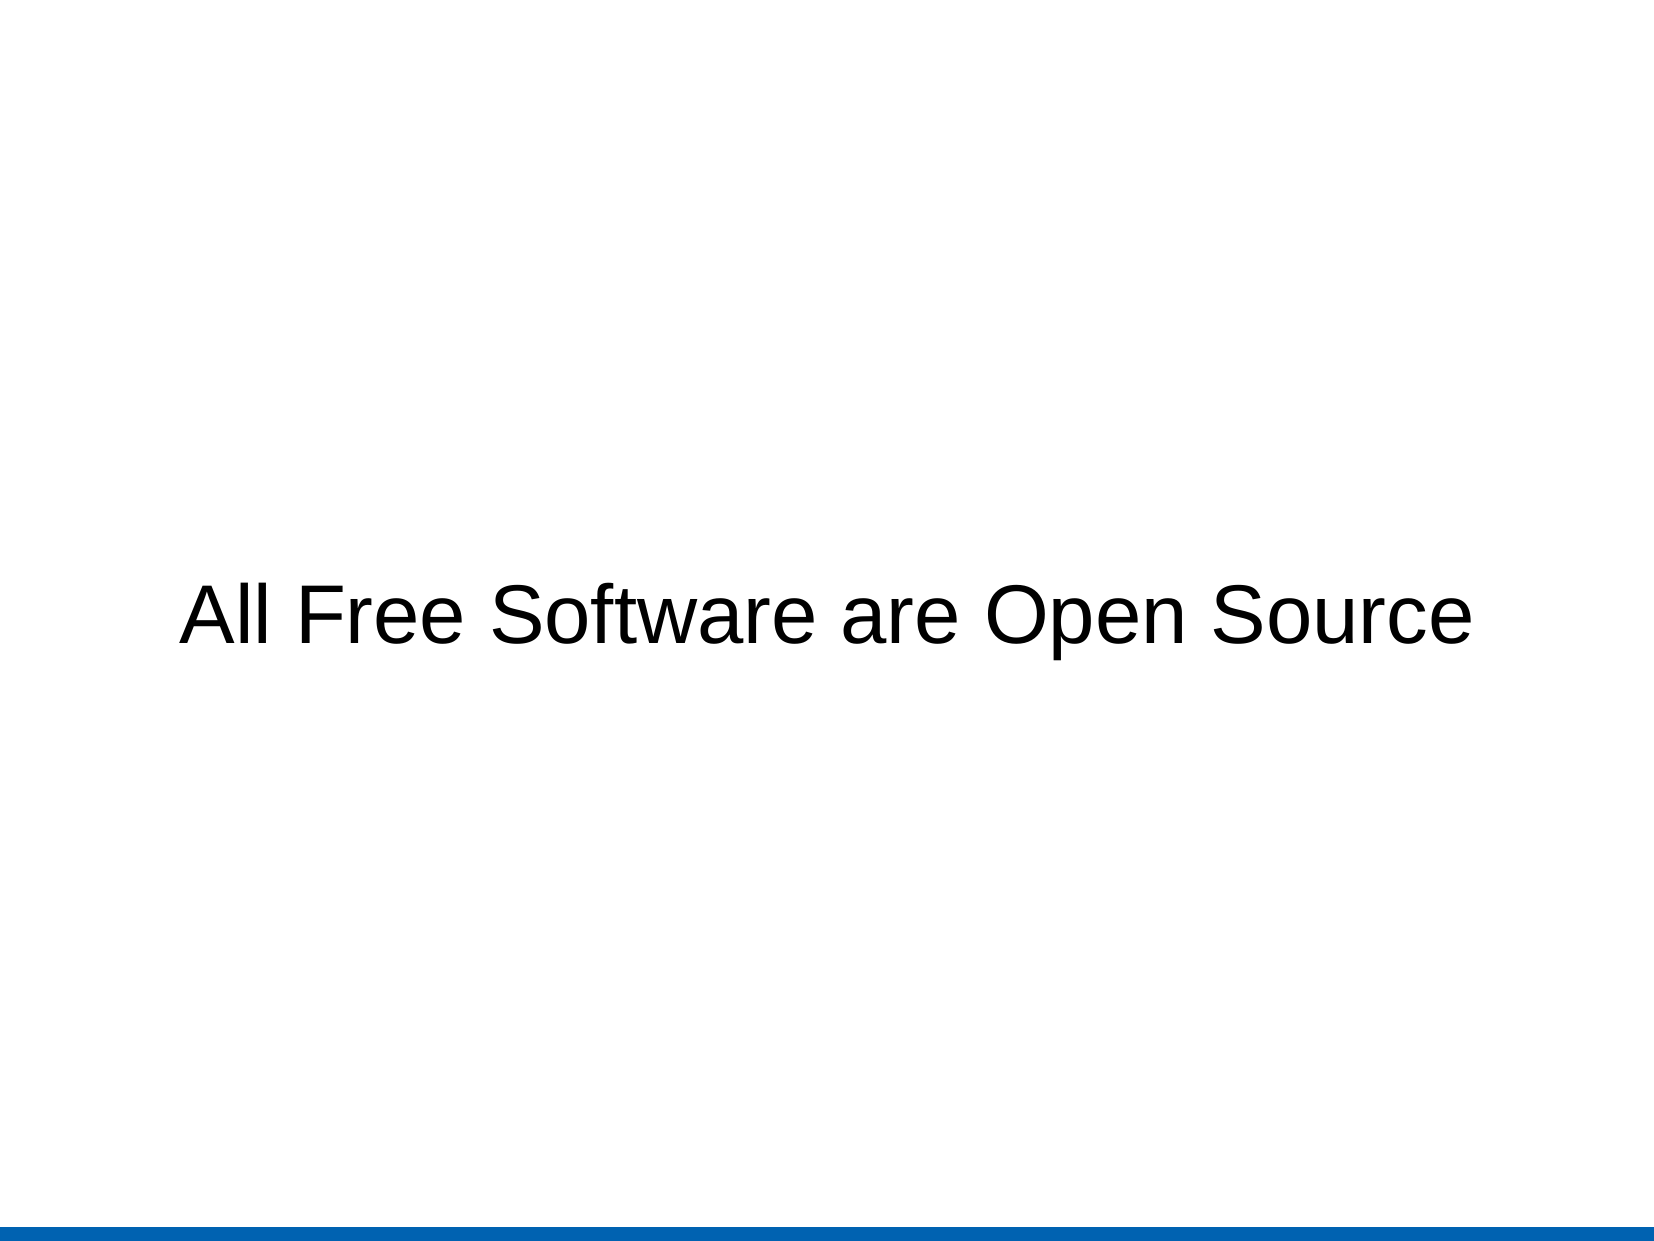

# All Free Software are Open Source